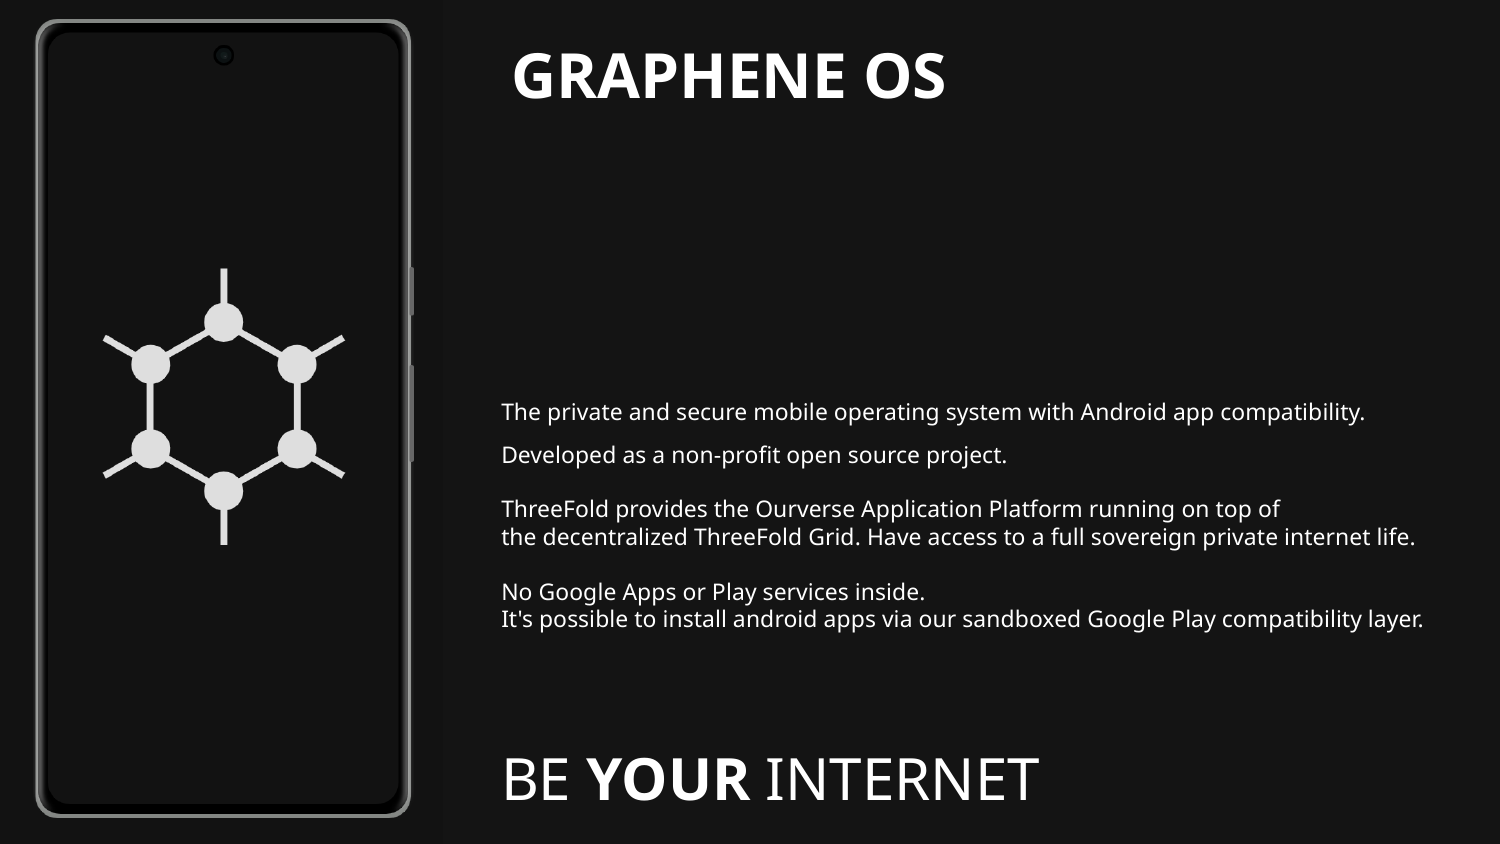

GRAPHENE OS
The private and secure mobile operating system with Android app compatibility.
Developed as a non-profit open source project.
ThreeFold provides the Ourverse Application Platform running on top of
the decentralized ThreeFold Grid. Have access to a full sovereign private internet life.
No Google Apps or Play services inside.
It's possible to install android apps via our sandboxed Google Play compatibility layer.
BE YOUR INTERNET